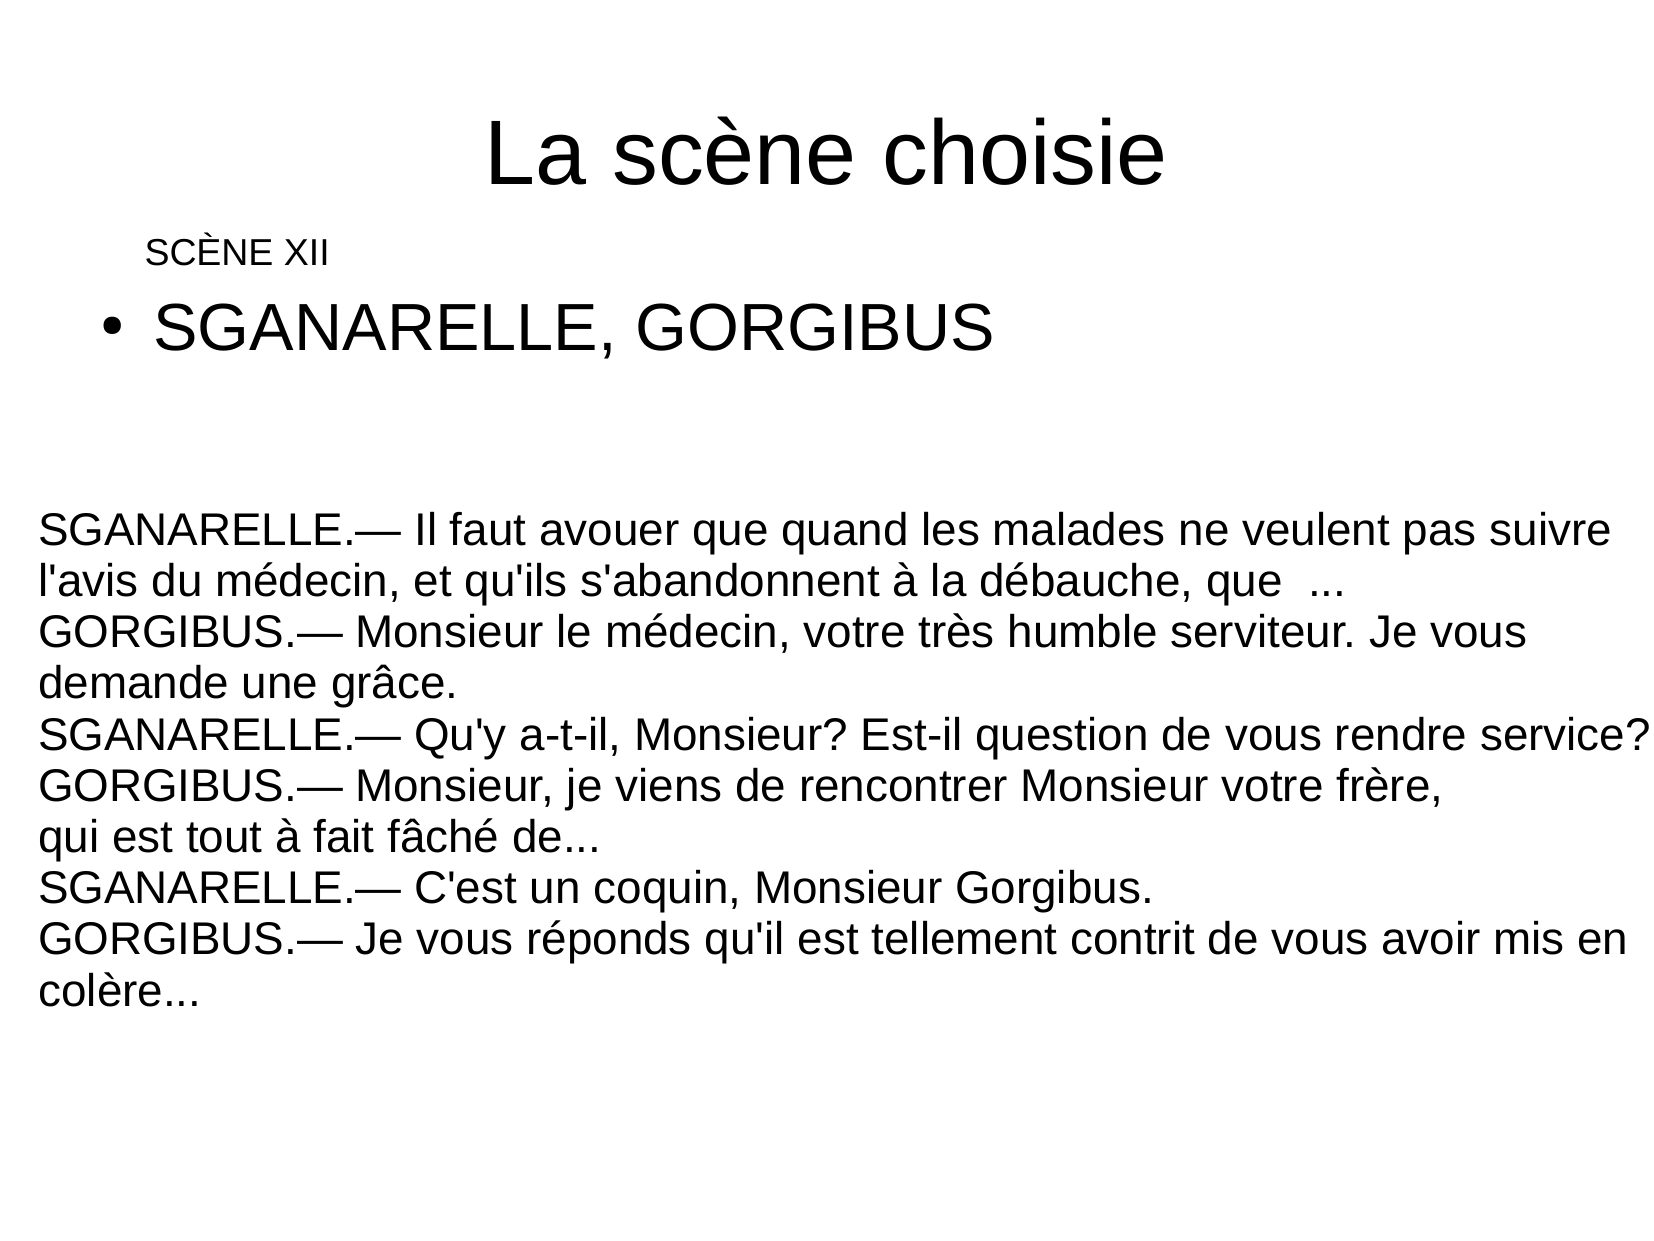

# La scène choisie
SCÈNE XII
SGANARELLE, GORGIBUS
SGANARELLE.— Il faut avouer que quand les malades ne veulent pas suivre
l'avis du médecin, et qu'ils s'abandonnent à la débauche, que ...
GORGIBUS.— Monsieur le médecin, votre très humble serviteur. Je vous
demande une grâce.
SGANARELLE.— Qu'y a-t-il, Monsieur? Est-il question de vous rendre service?
GORGIBUS.— Monsieur, je viens de rencontrer Monsieur votre frère,
qui est tout à fait fâché de...
SGANARELLE.— C'est un coquin, Monsieur Gorgibus.
GORGIBUS.— Je vous réponds qu'il est tellement contrit de vous avoir mis en
colère...